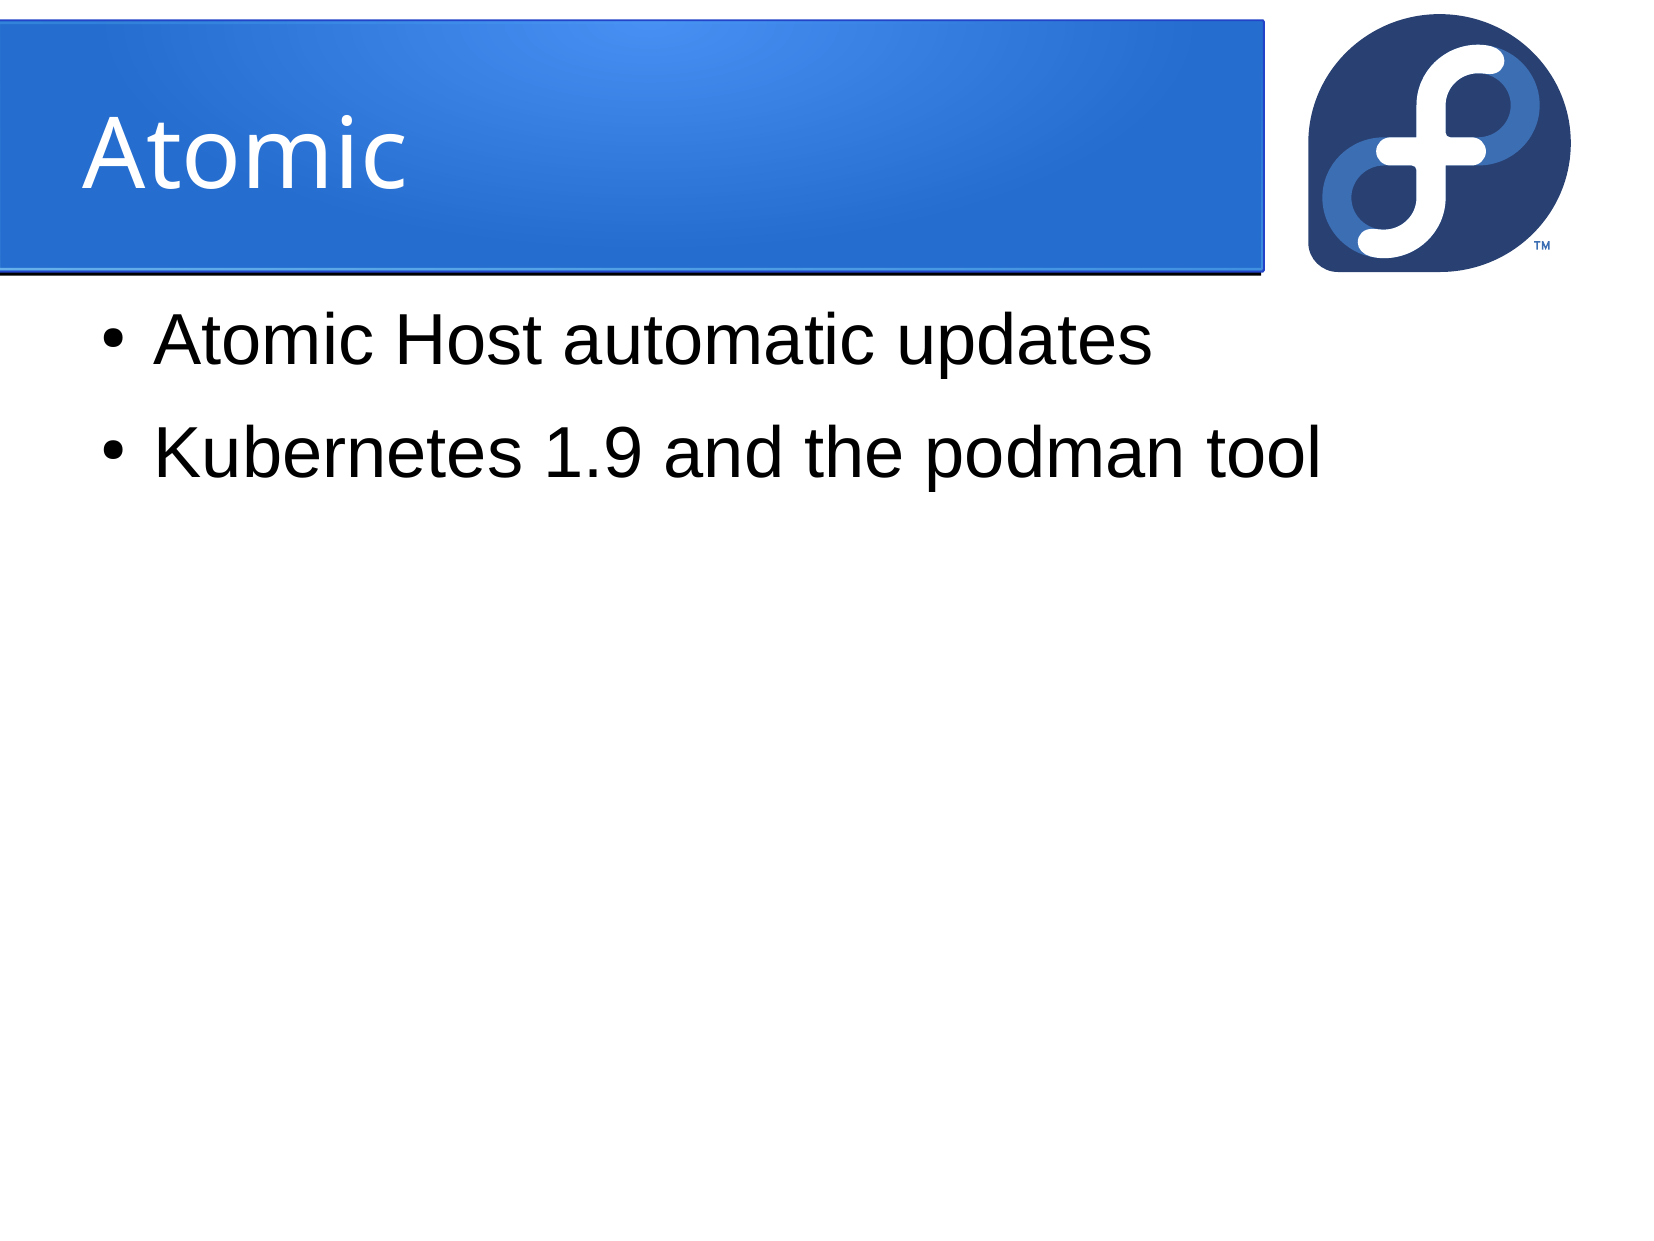

# Atomic
Atomic Host automatic updates
Kubernetes 1.9 and the podman tool